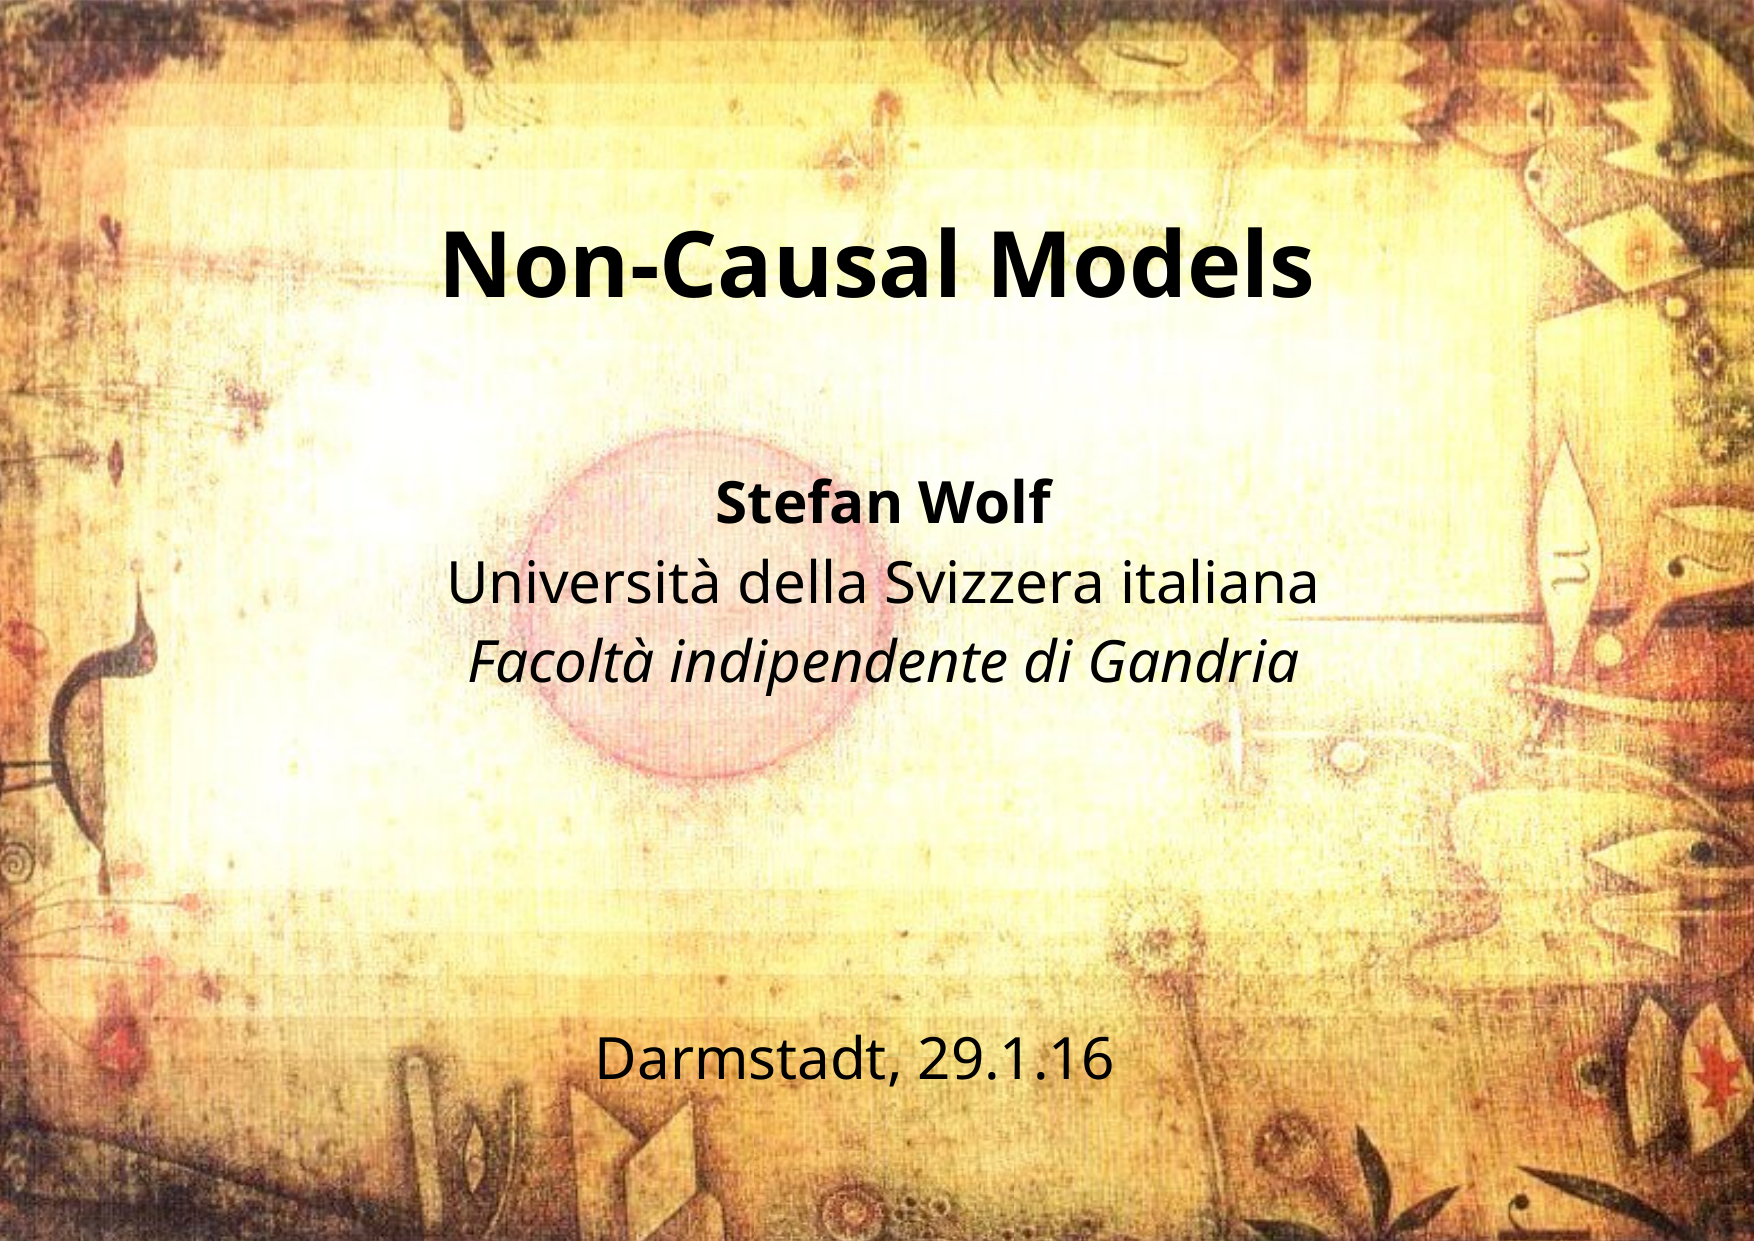

Non-Causal Models
Stefan Wolf
Università della Svizzera italiana
Facoltà indipendente di Gandria
Darmstadt, 29.1.16